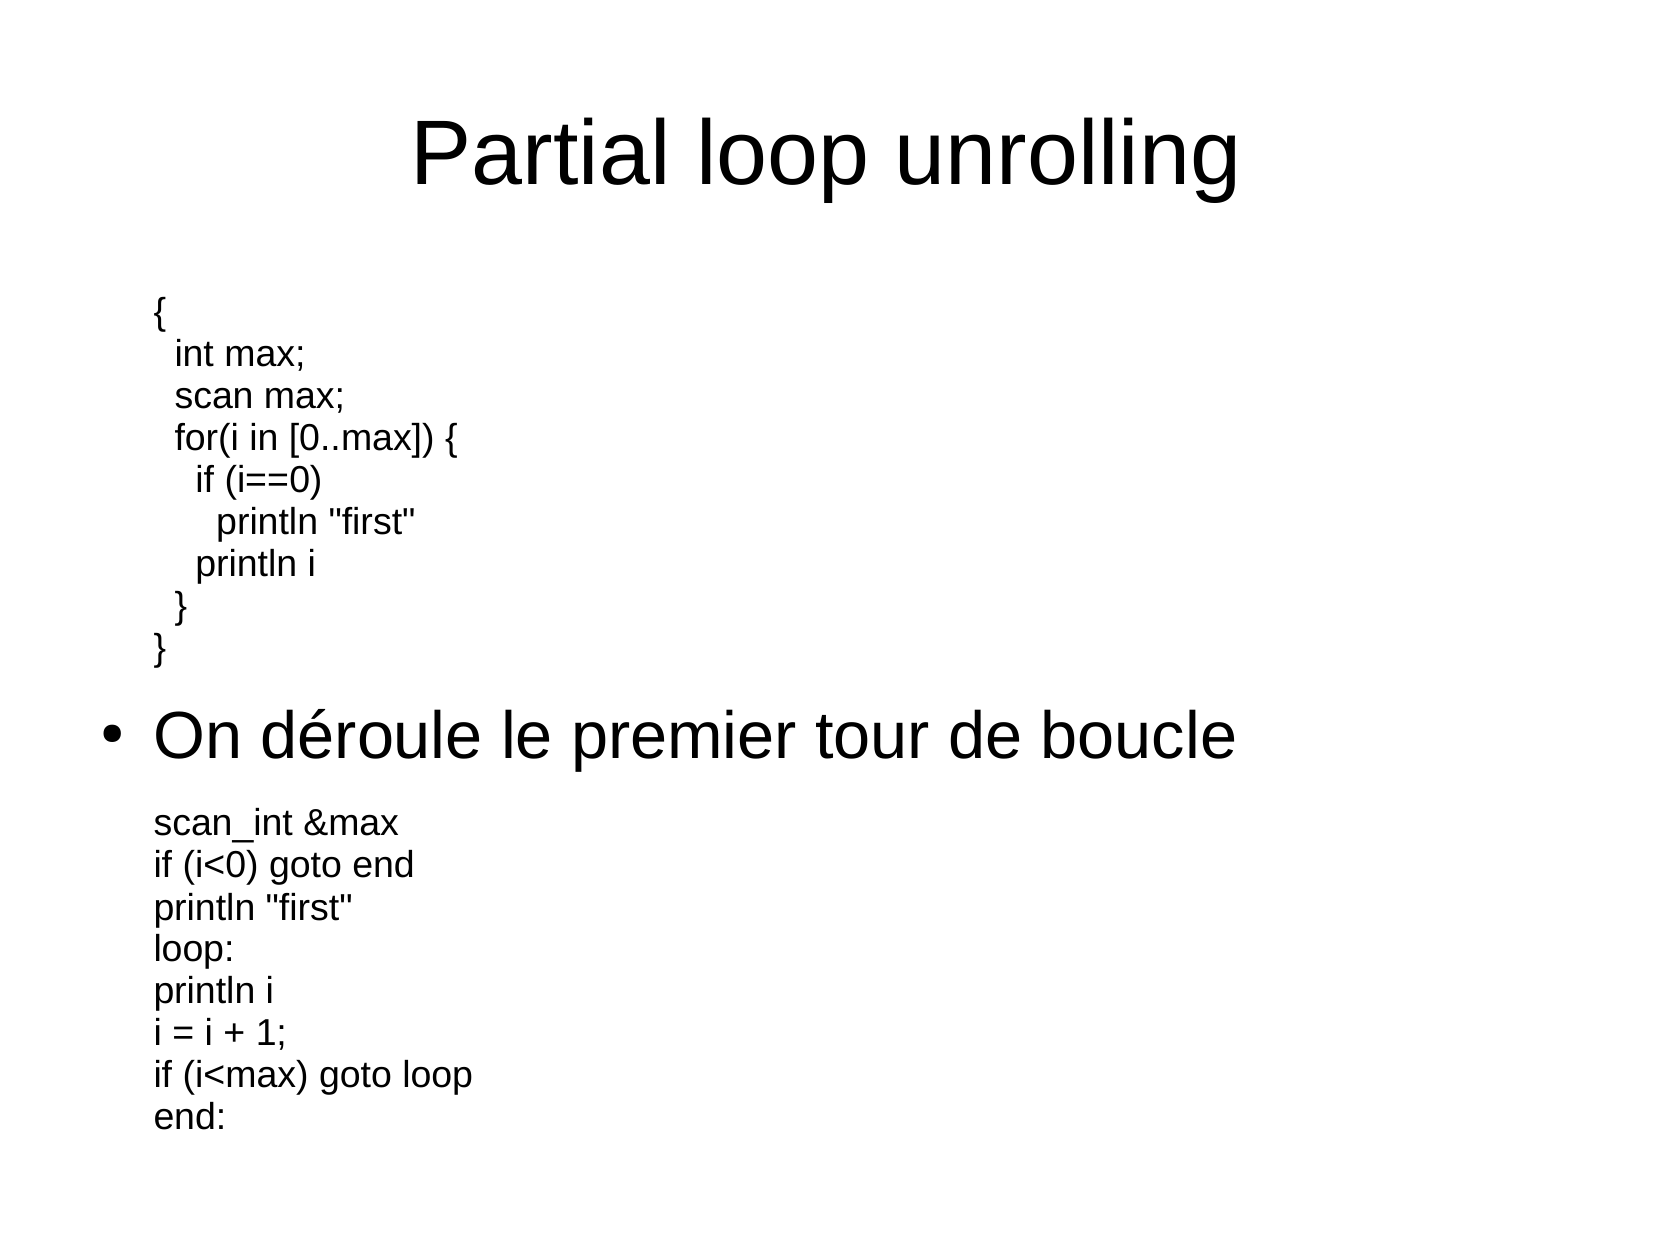

# Partial loop unrolling
{
 int max;
 scan max;
 for(i in [0..max]) {
 if (i==0)
 println "first"
 println i
 }
}
On déroule le premier tour de boucle
scan_int &max
if (i<0) goto end
println "first"
loop:
println i
i = i + 1;
if (i<max) goto loop
end: